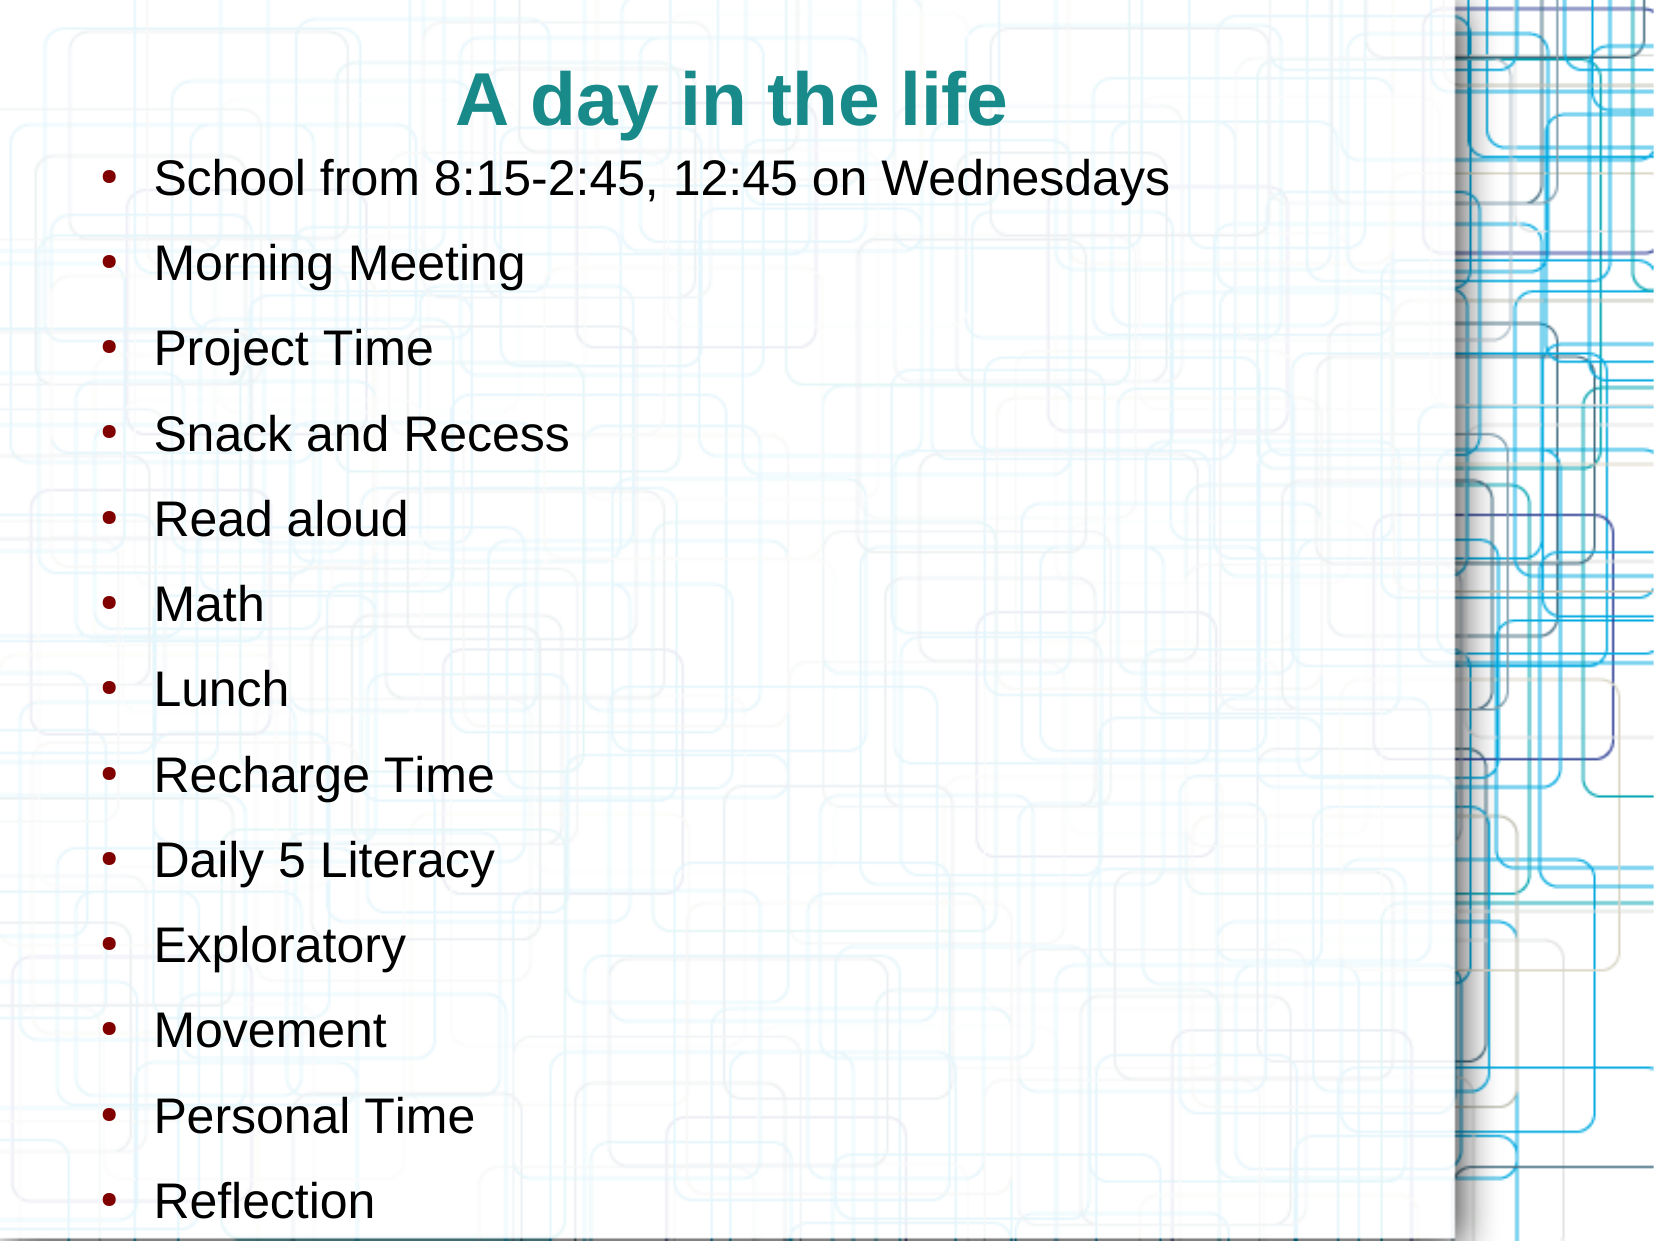

# A day in the life
School from 8:15-2:45, 12:45 on Wednesdays
Morning Meeting
Project Time
Snack and Recess
Read aloud
Math
Lunch
Recharge Time
Daily 5 Literacy
Exploratory
Movement
Personal Time
Reflection